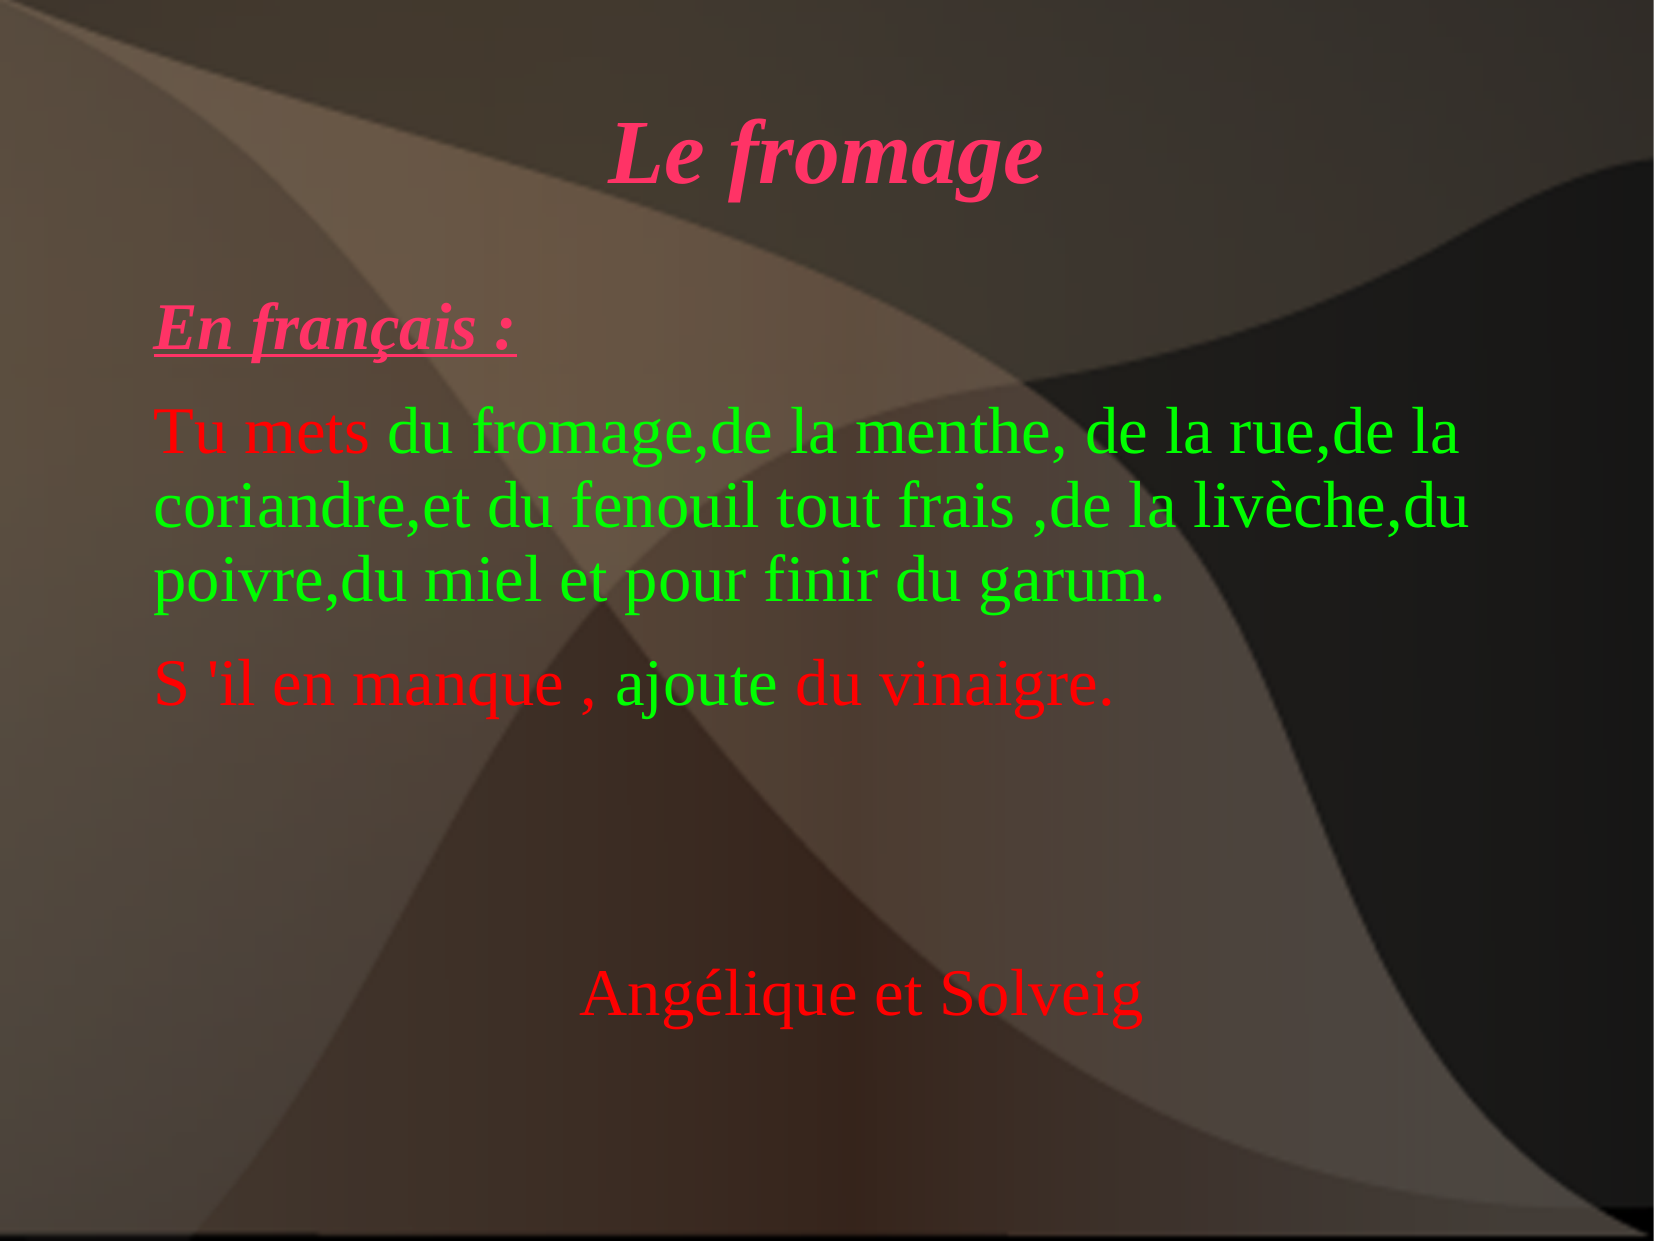

# Le fromage
En français :
Tu mets du fromage,de la menthe, de la rue,de la coriandre,et du fenouil tout frais ,de la livèche,du poivre,du miel et pour finir du garum.
S 'il en manque , ajoute du vinaigre.
Angélique et Solveig